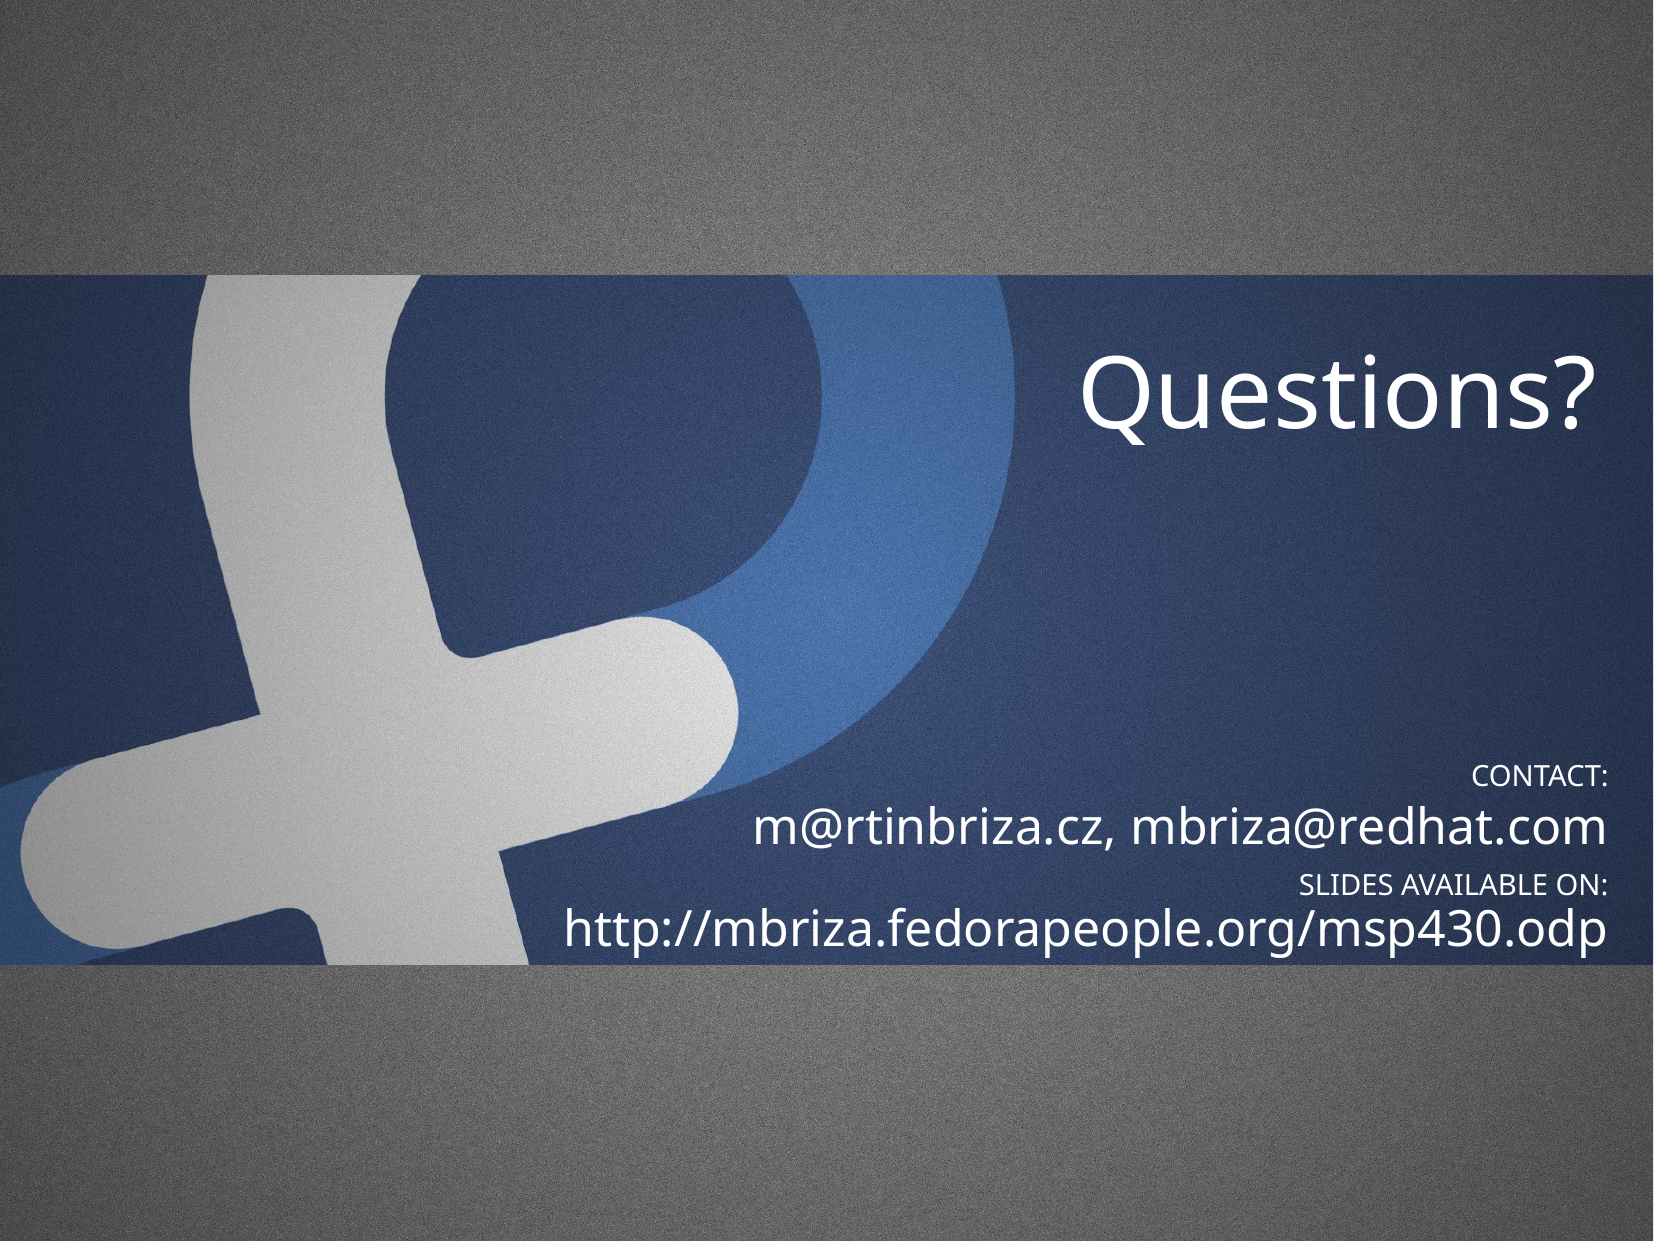

# Questions?
CONTACT:
m@rtinbriza.cz, mbriza@redhat.com
SLIDES AVAILABLE ON:
http://mbriza.fedorapeople.org/msp430.odp